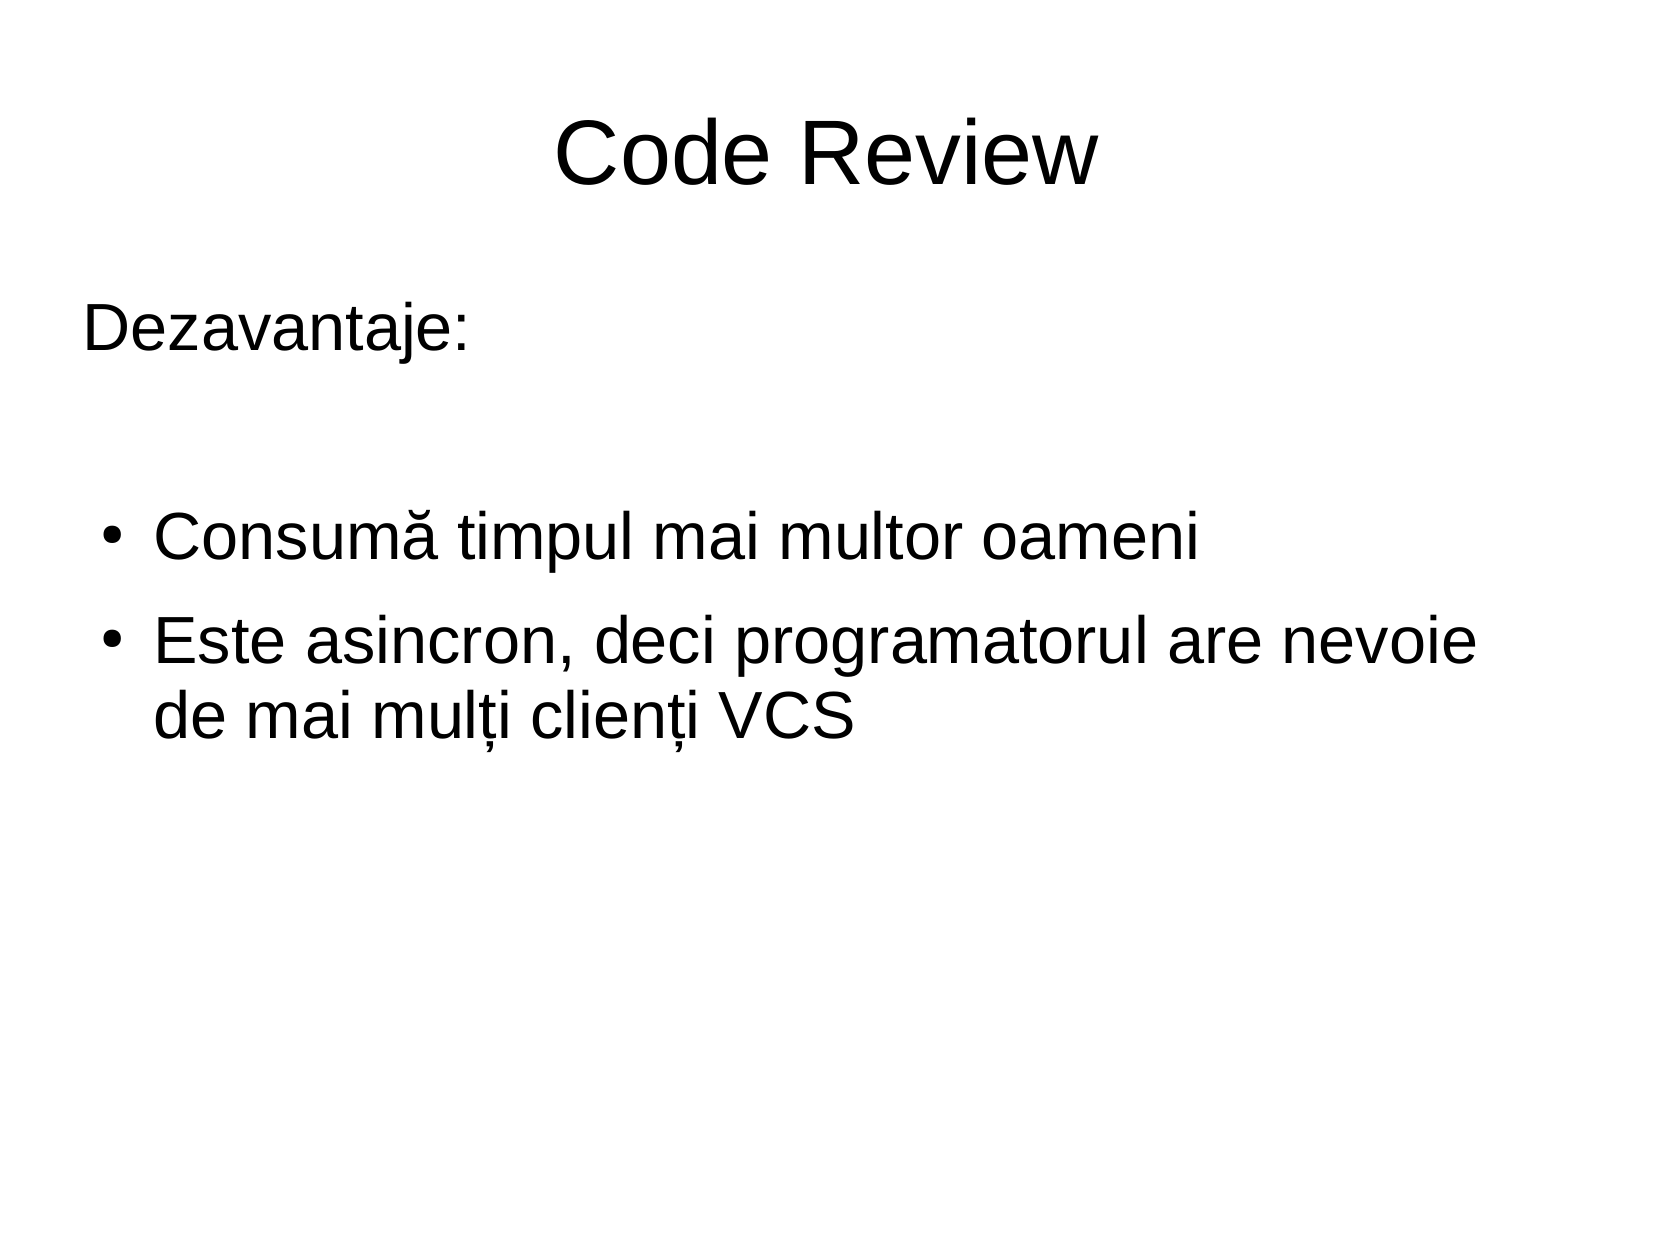

# Code Review
Dezavantaje:
Consumă timpul mai multor oameni
Este asincron, deci programatorul are nevoie de mai mulți clienți VCS